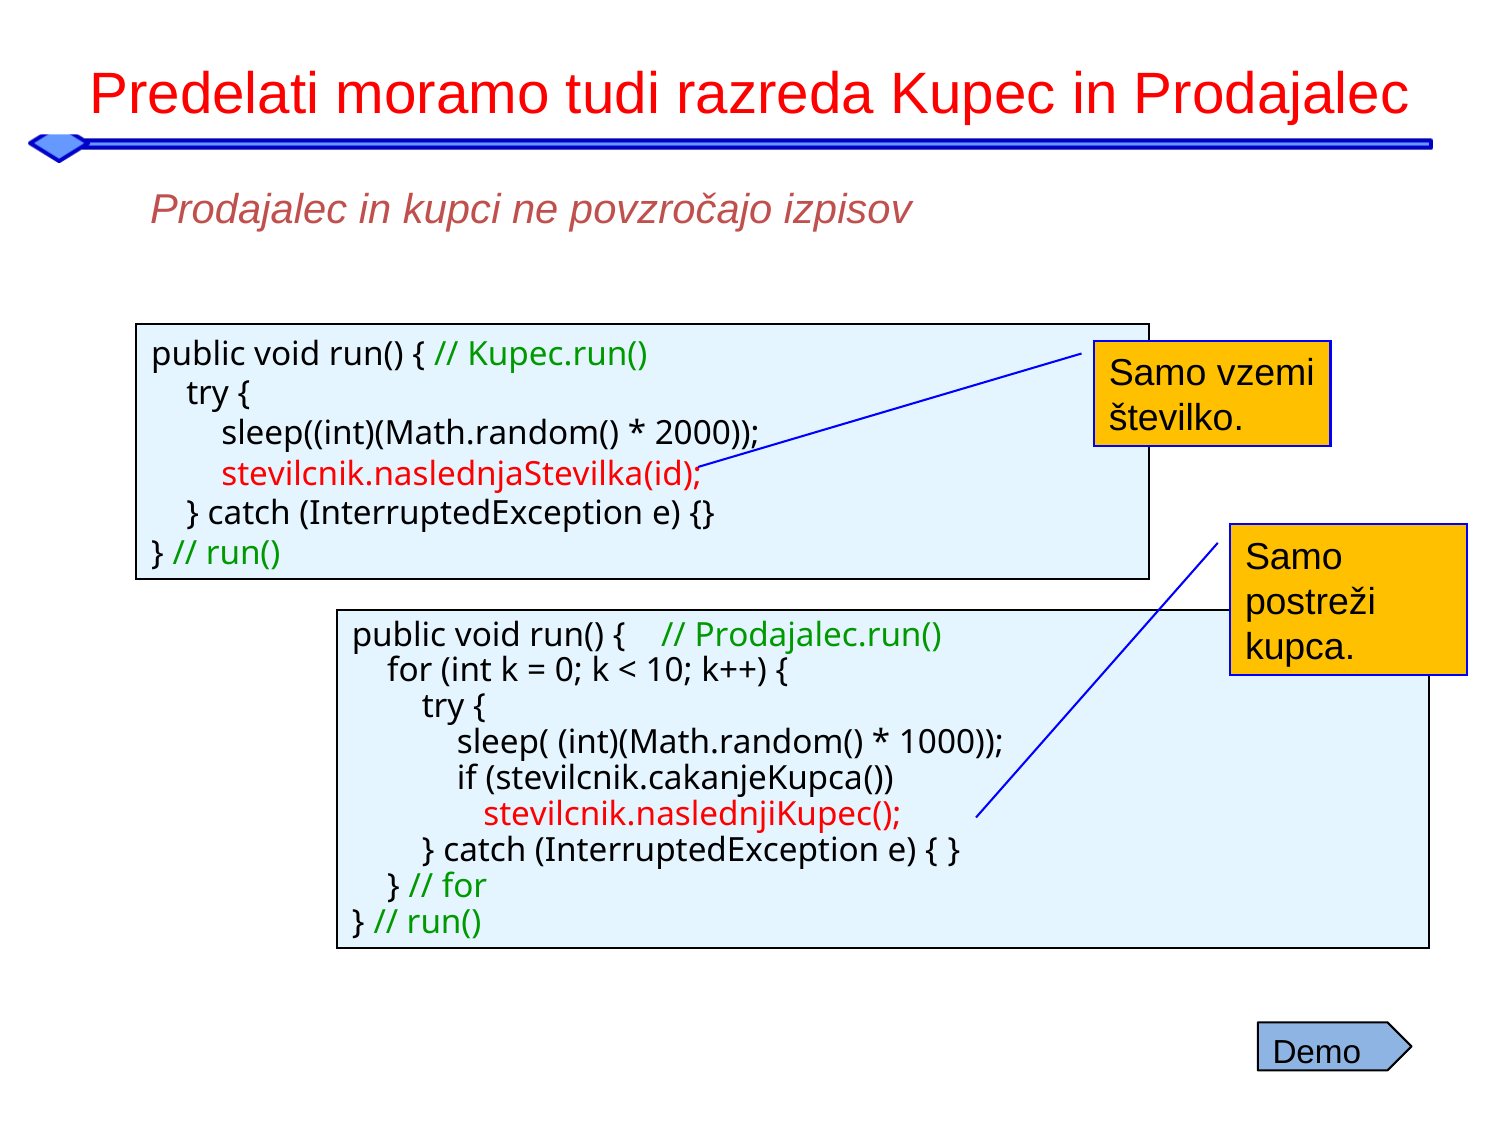

# Predelati moramo tudi razreda Kupec in Prodajalec
Prodajalec in kupci ne povzročajo izpisov
public void run() { // Kupec.run()
 try {
 sleep((int)(Math.random() * 2000));
 stevilcnik.naslednjaStevilka(id);
 } catch (InterruptedException e) {}
} // run()
Samo vzemi številko.
Samo postreži kupca.
public void run() { // Prodajalec.run()
 for (int k = 0; k < 10; k++) {
 try {
 sleep( (int)(Math.random() * 1000));
 if (stevilcnik.cakanjeKupca())
 stevilcnik.naslednjiKupec();
 } catch (InterruptedException e) { }
 } // for
} // run()
Demo